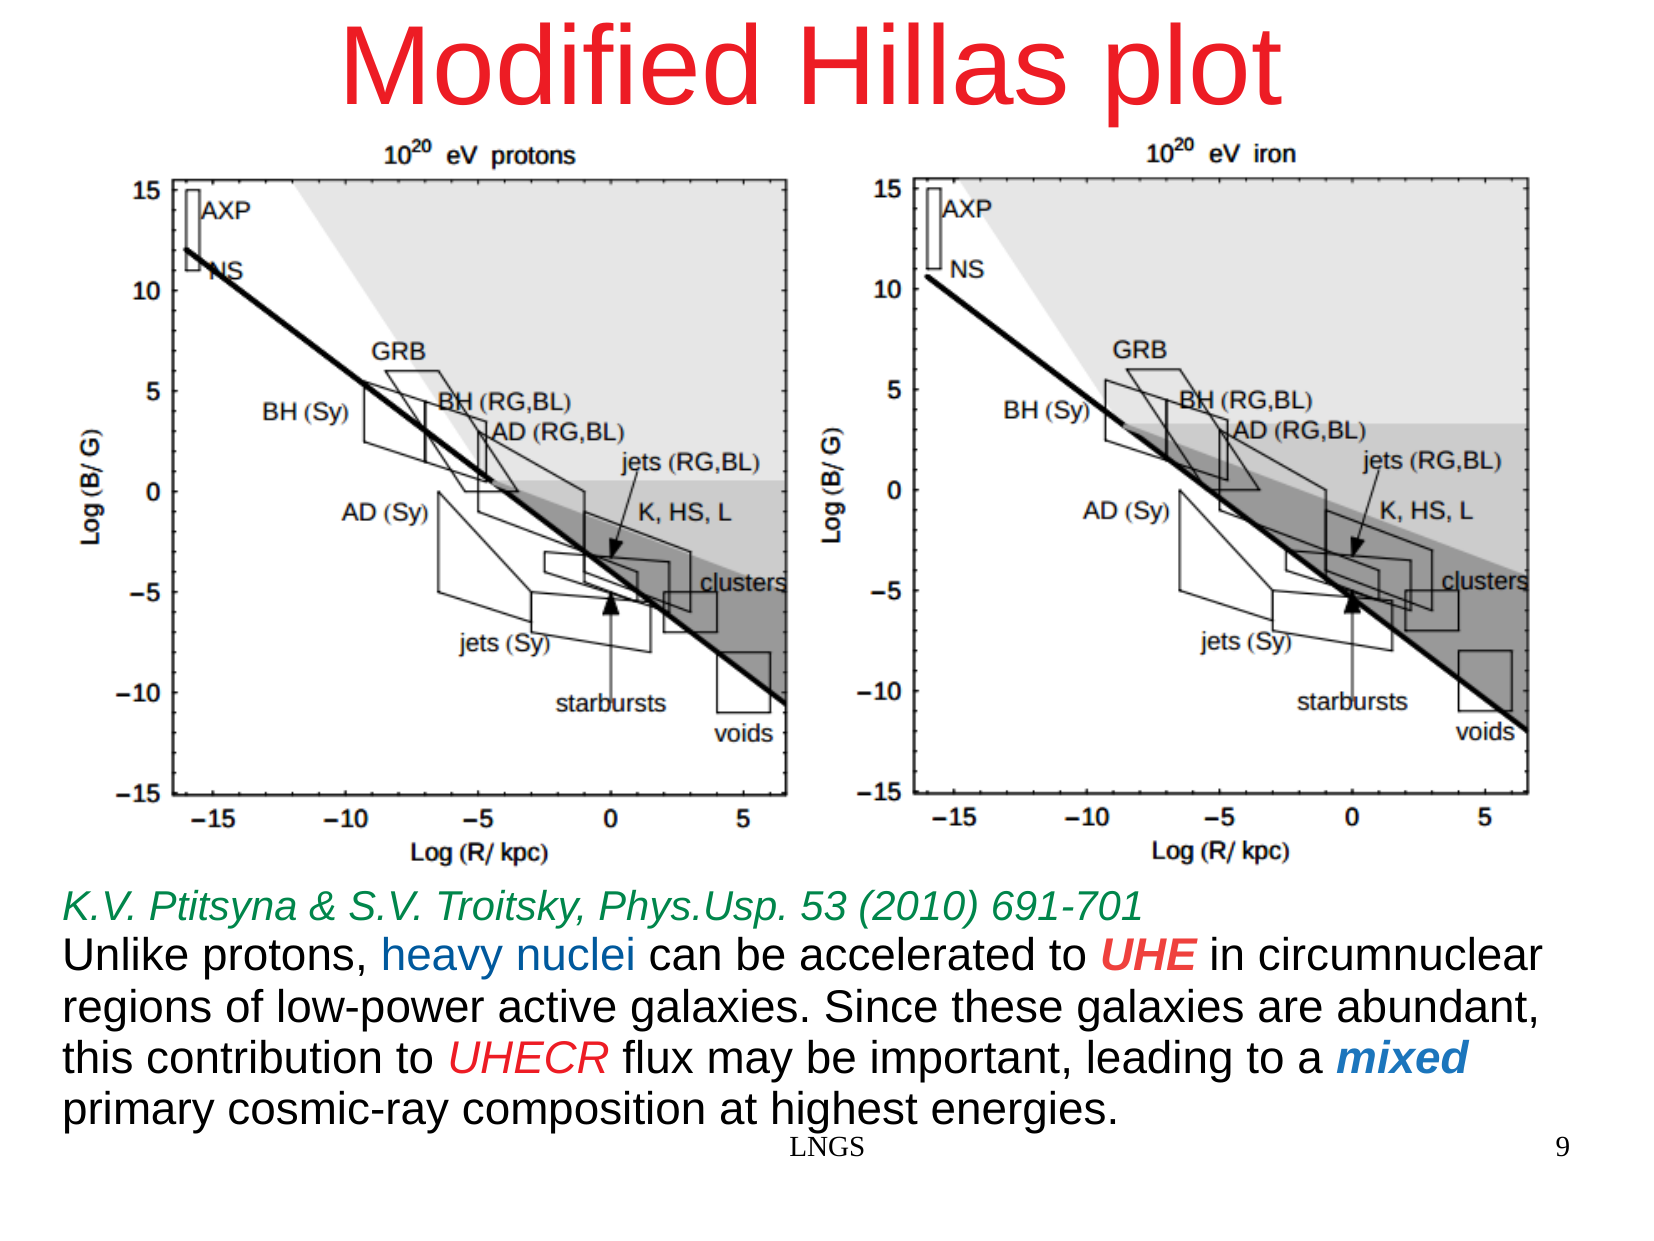

# Modified Hillas plot
K.V. Ptitsyna & S.V. Troitsky, Phys.Usp. 53 (2010) 691-701
Unlike protons, heavy nuclei can be accelerated to UHE in circumnuclear regions of low-power active galaxies. Since these galaxies are abundant, this contribution to UHECR flux may be important, leading to a mixed primary cosmic-ray composition at highest energies.
LNGS
9